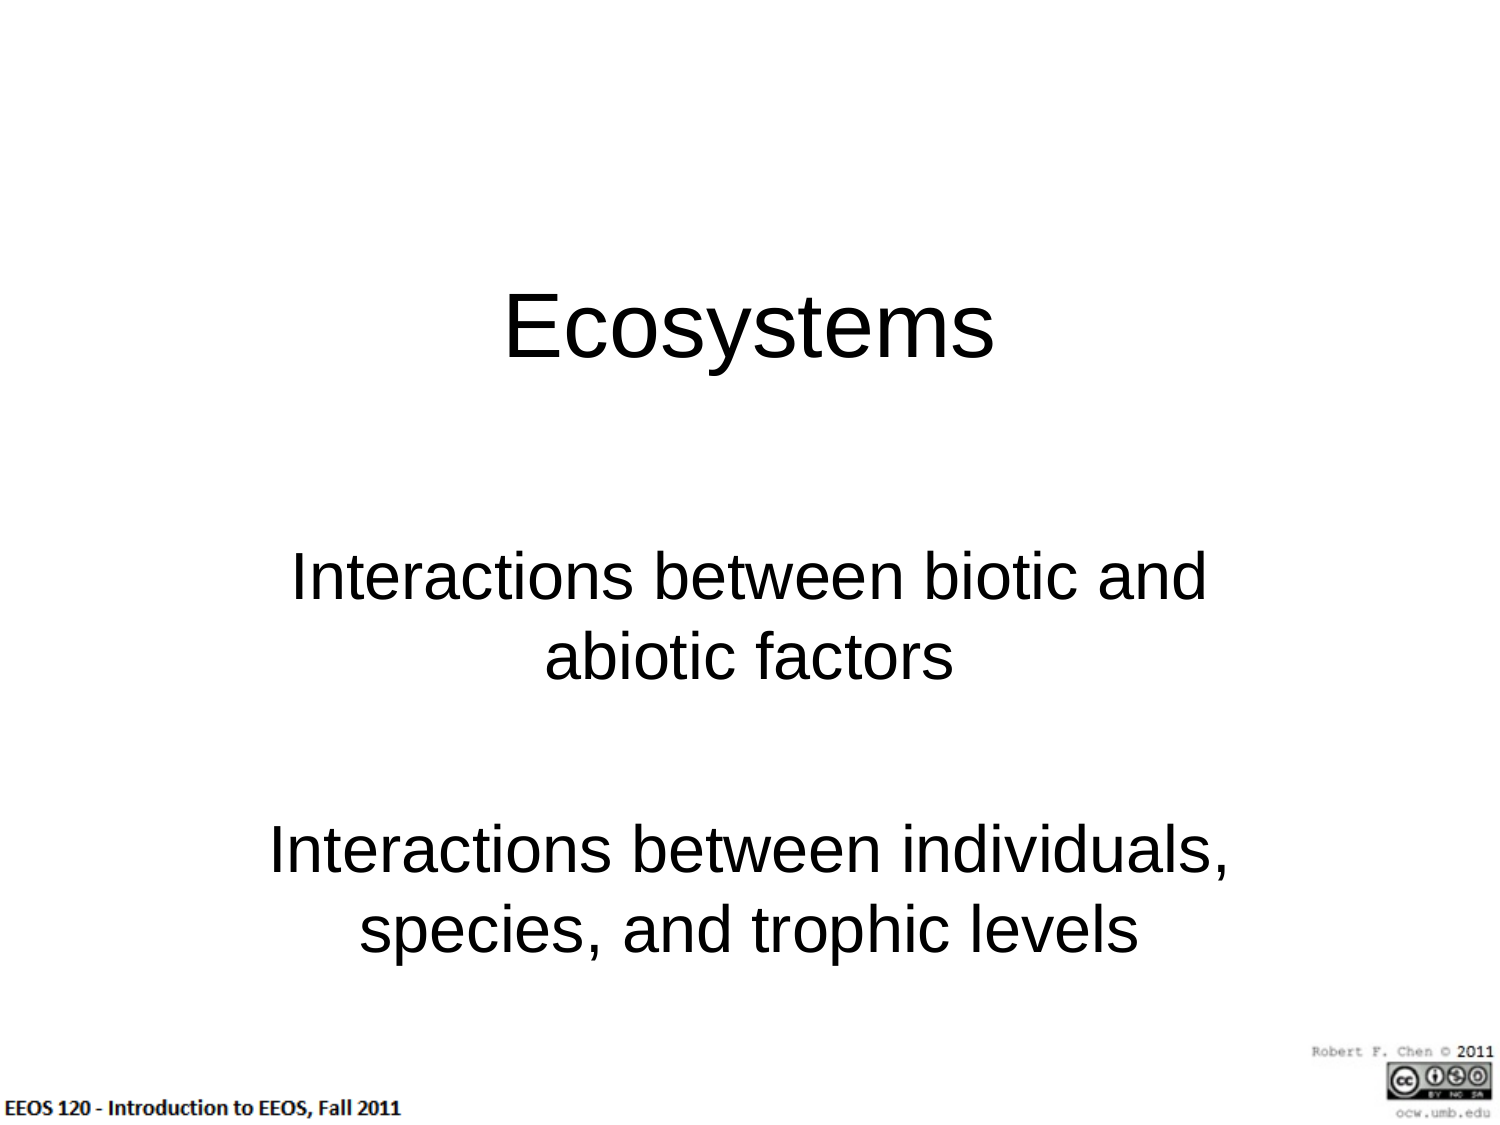

# Ecosystems
Interactions between biotic and abiotic factors
Interactions between individuals, species, and trophic levels